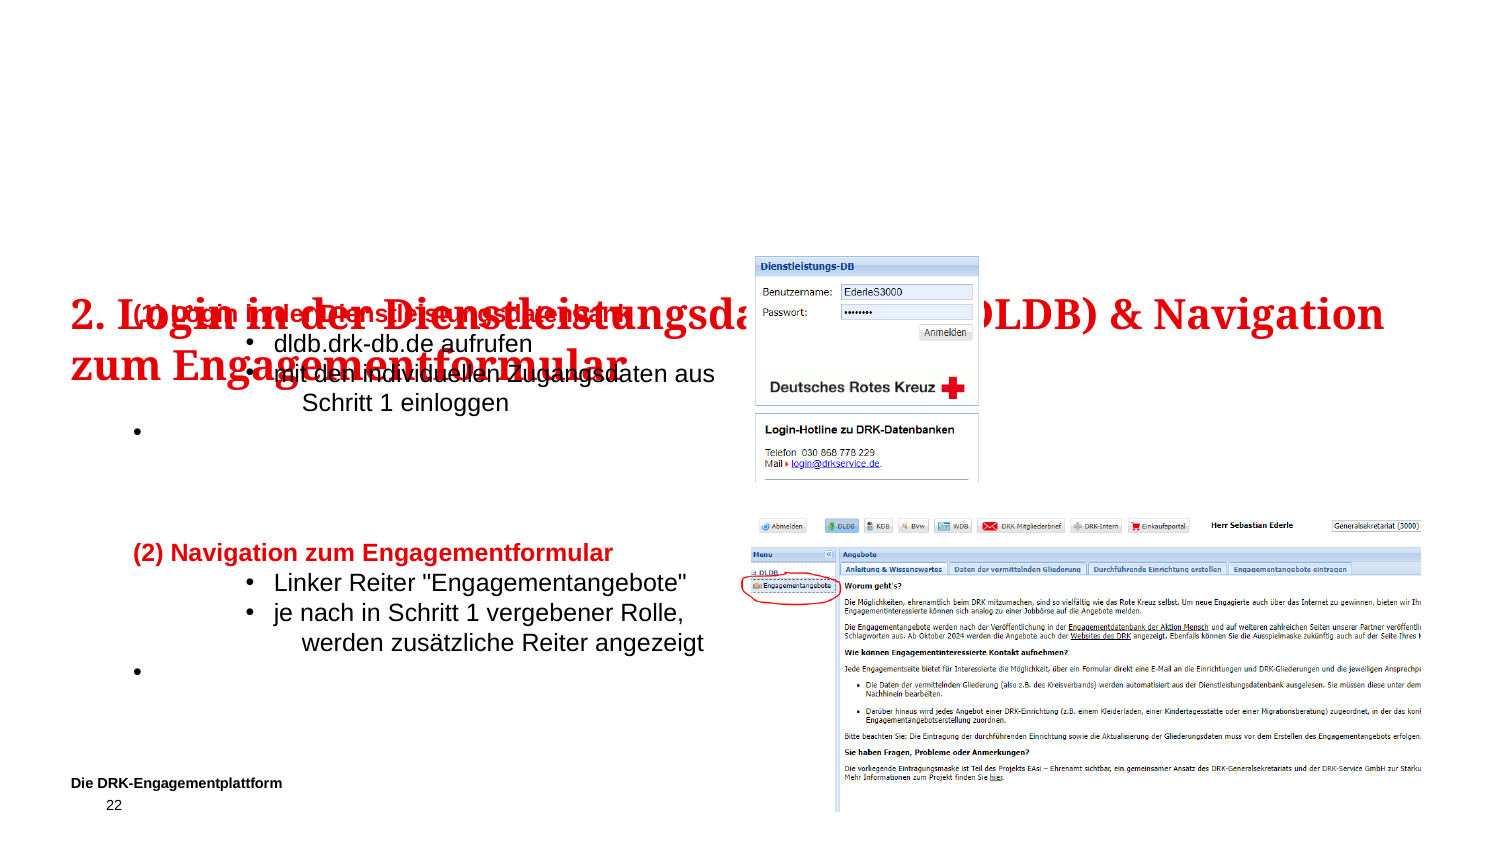

# 2. Login in der Dienstleistungsdatenbank (DLDB) & Navigation zum Engagementformular
(1) Login in der Dienstleistungsdatenbank
dldb.drk-db.de aufrufen
mit den individuellen Zugangsdaten aus Schritt 1 einloggen
(2) Navigation zum Engagementformular
Linker Reiter "Engagementangebote"
je nach in Schritt 1 vergebener Rolle, werden zusätzliche Reiter angezeigt
Die DRK-Engagementplattform